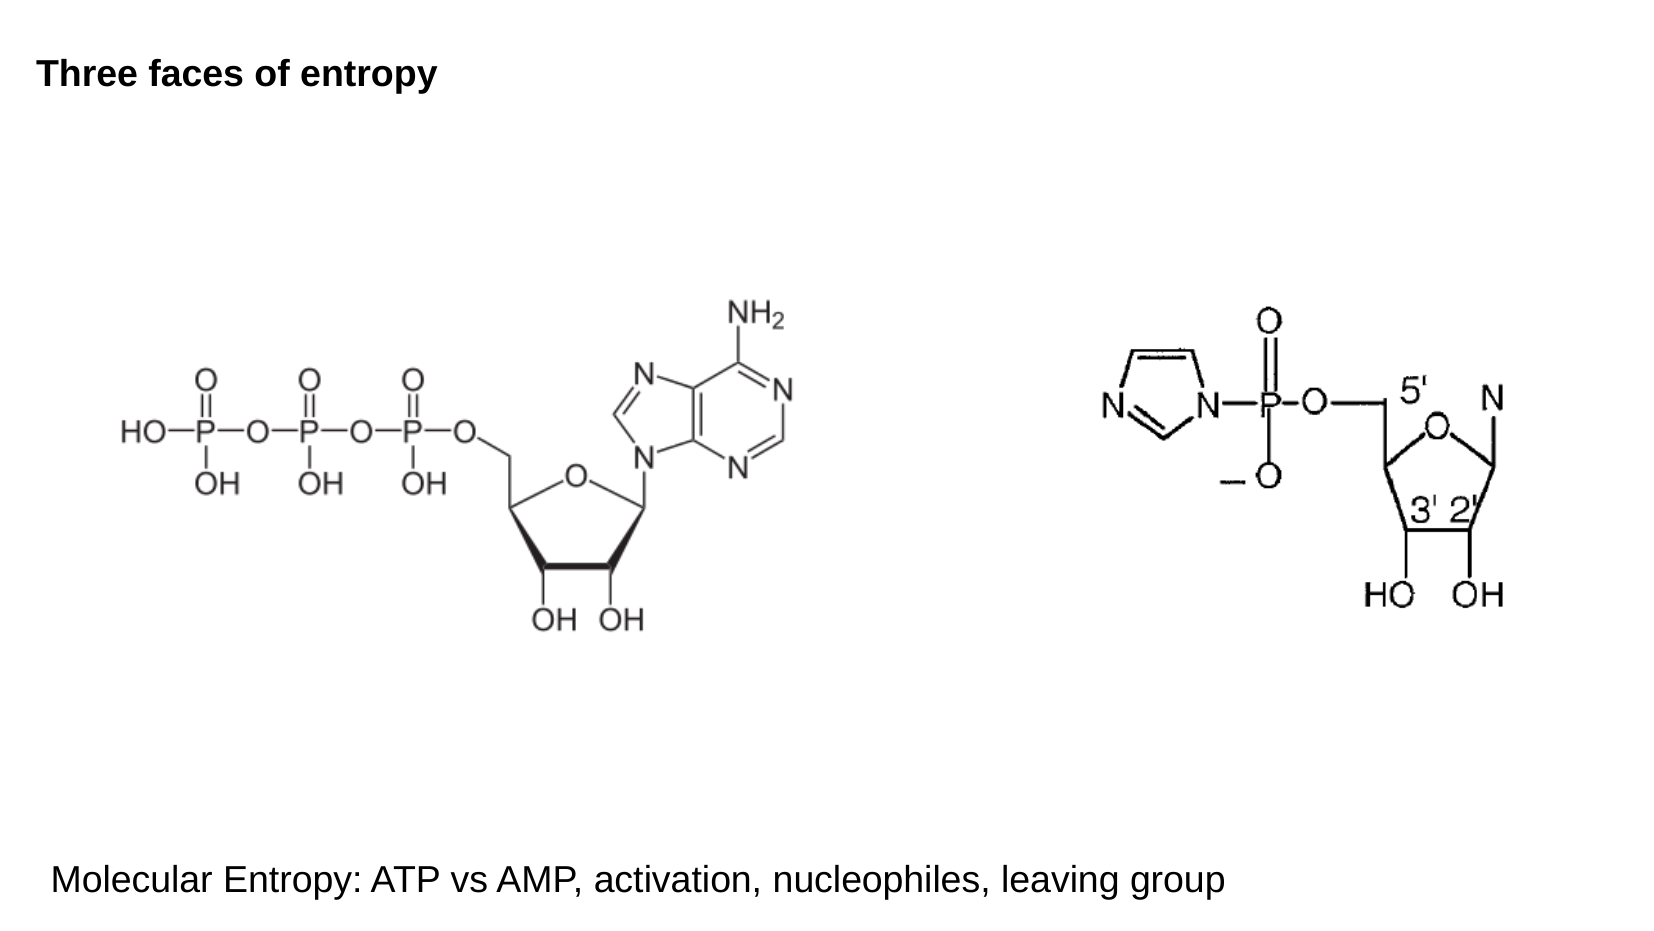

Three faces of entropy
Molecular Entropy: ATP vs AMP, activation, nucleophiles, leaving group